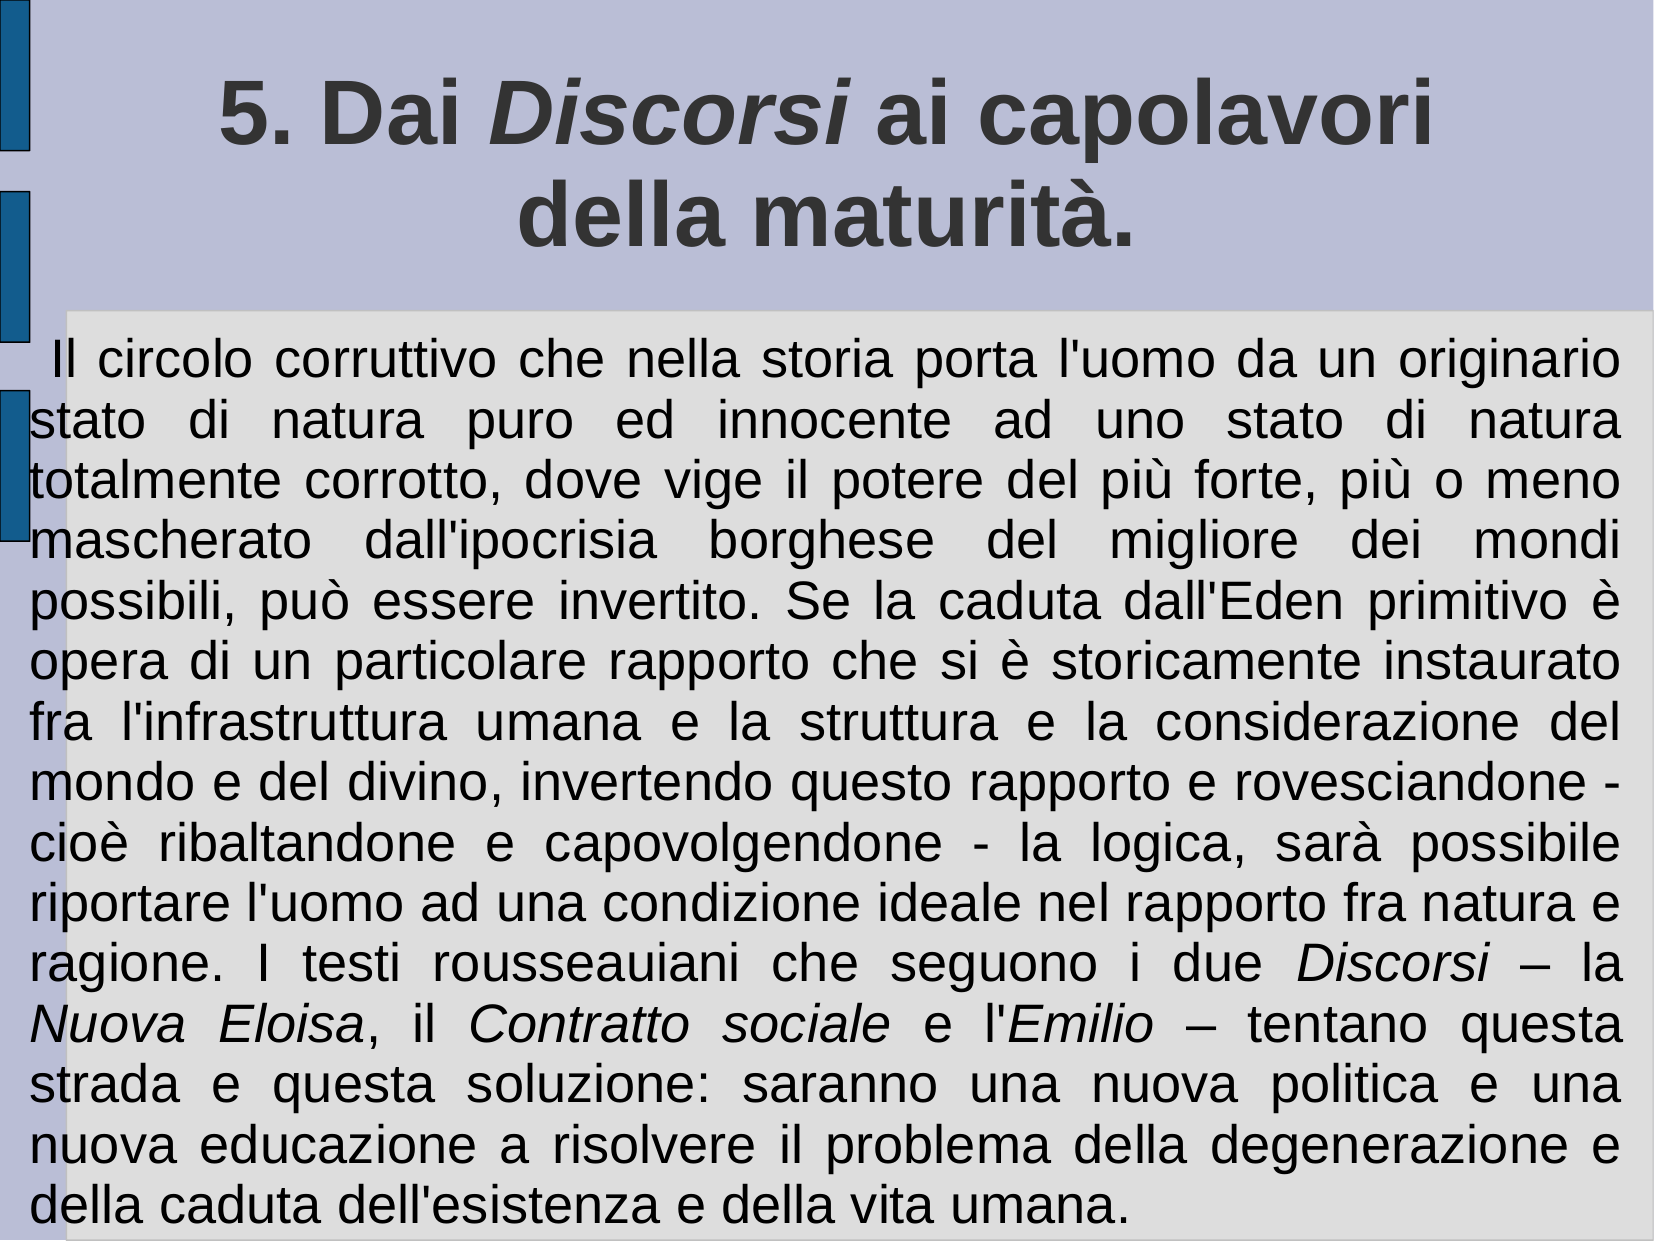

# 5. Dai Discorsi ai capolavori della maturità.
 Il circolo corruttivo che nella storia porta l'uomo da un originario stato di natura puro ed innocente ad uno stato di natura totalmente corrotto, dove vige il potere del più forte, più o meno mascherato dall'ipocrisia borghese del migliore dei mondi possibili, può essere invertito. Se la caduta dall'Eden primitivo è opera di un particolare rapporto che si è storicamente instaurato fra l'infrastruttura umana e la struttura e la considerazione del mondo e del divino, invertendo questo rapporto e rovesciandone - cioè ribaltandone e capovolgendone - la logica, sarà possibile riportare l'uomo ad una condizione ideale nel rapporto fra natura e ragione. I testi rousseauiani che seguono i due Discorsi – la Nuova Eloisa, il Contratto sociale e l'Emilio – tentano questa strada e questa soluzione: saranno una nuova politica e una nuova educazione a risolvere il problema della degenerazione e della caduta dell'esistenza e della vita umana.